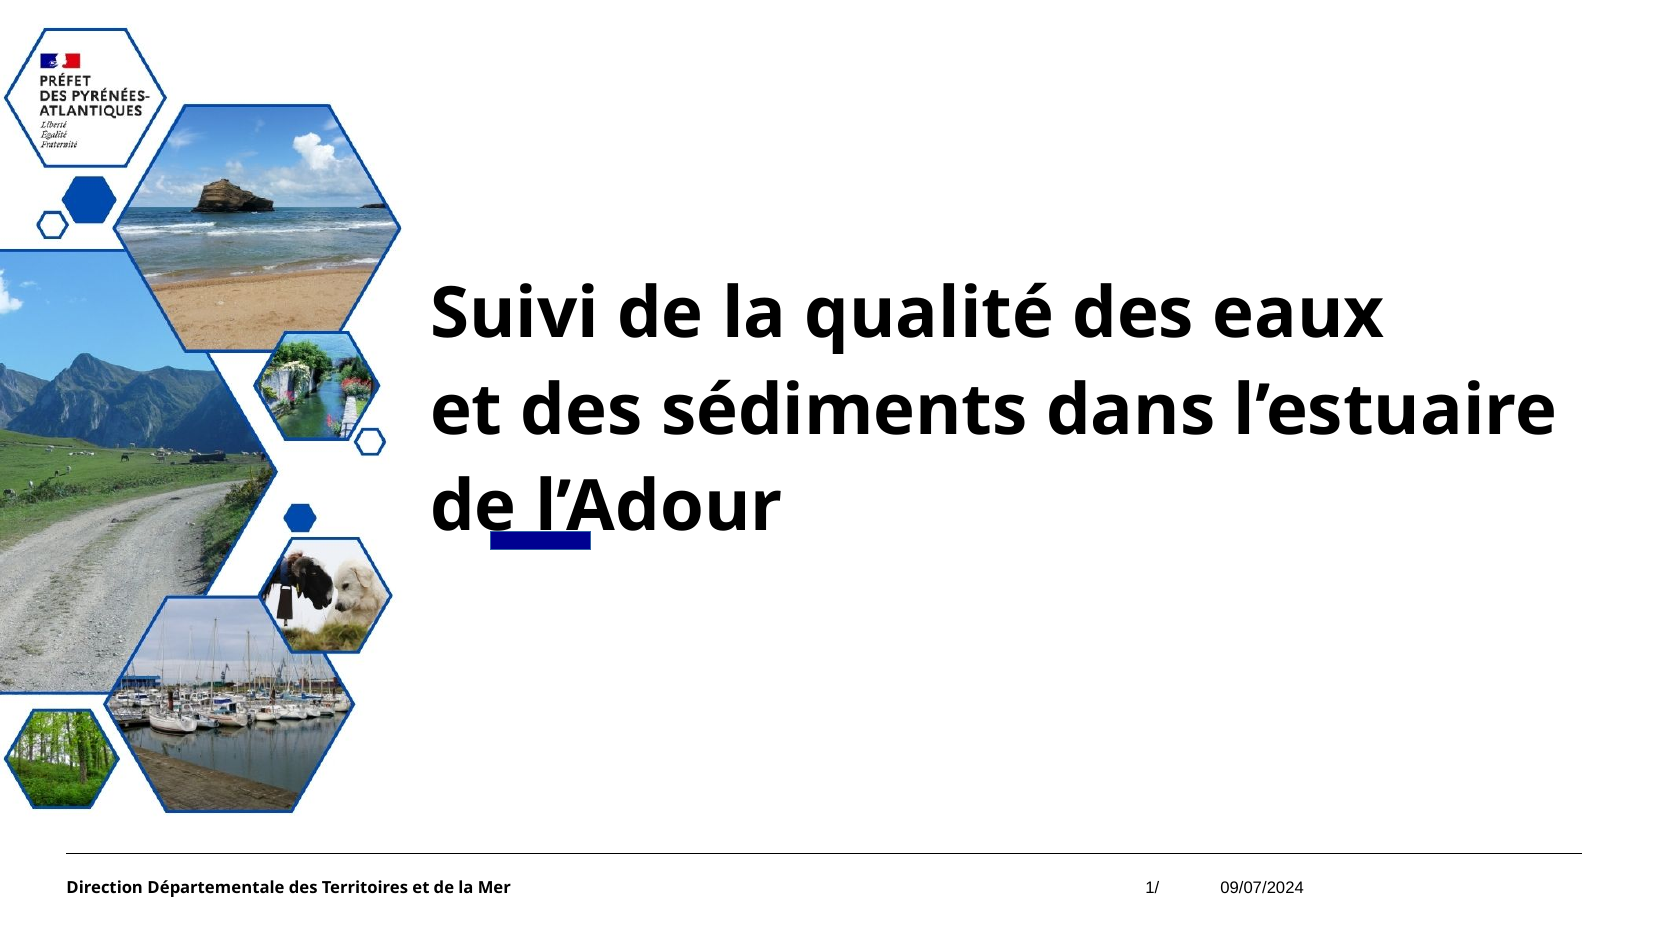

Suivi de la qualité des eaux
et des sédiments dans l’estuaire de l’Adour